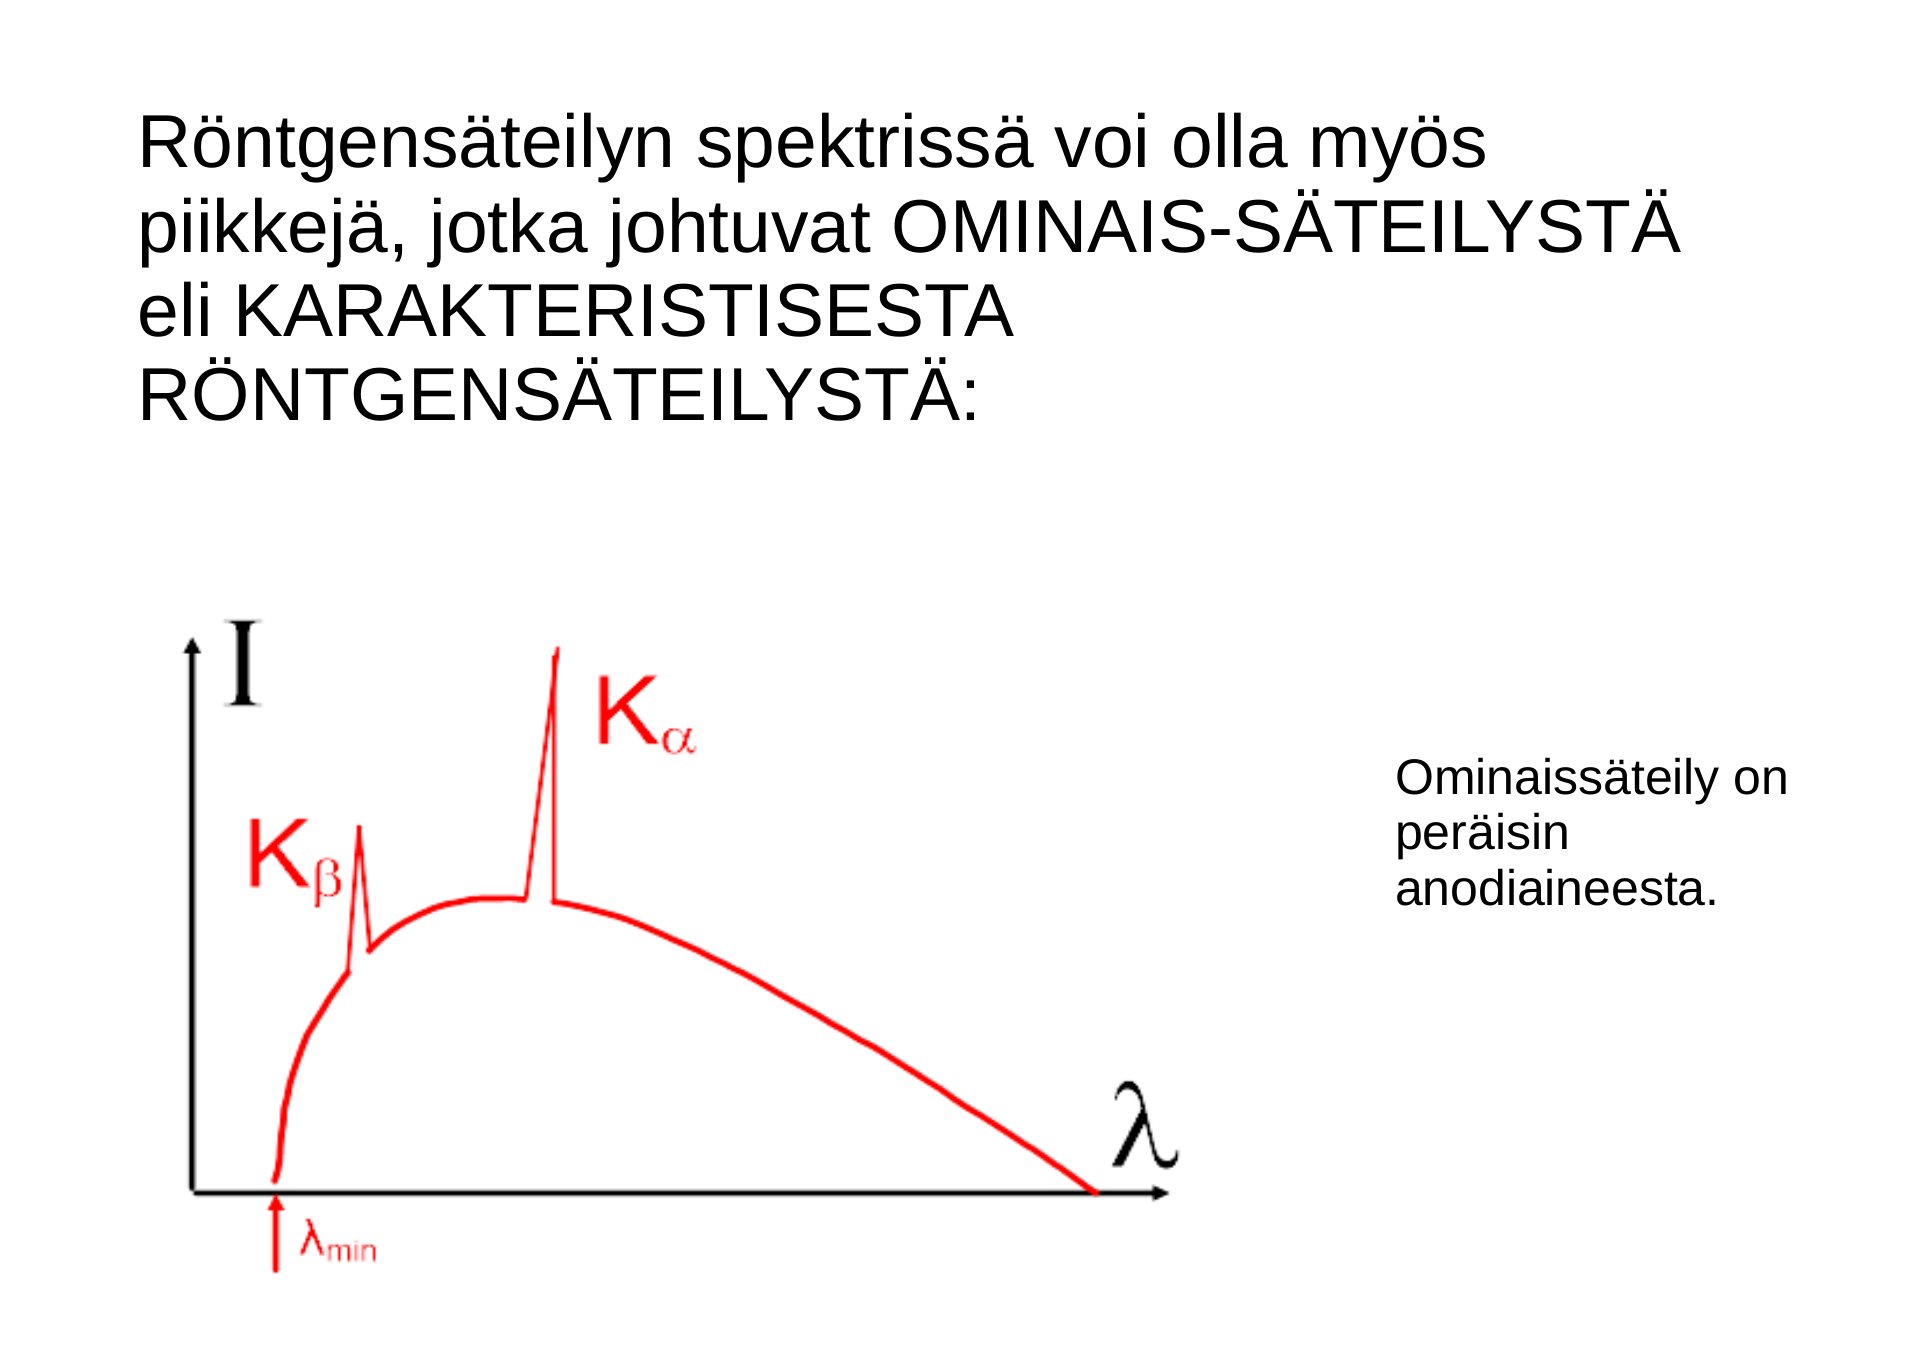

Röntgensäteilyn spektrissä voi olla myös piikkejä, jotka johtuvat OMINAIS-SÄTEILYSTÄ eli KARAKTERISTISESTA RÖNTGENSÄTEILYSTÄ:
Ominaissäteily on peräisin anodiaineesta.